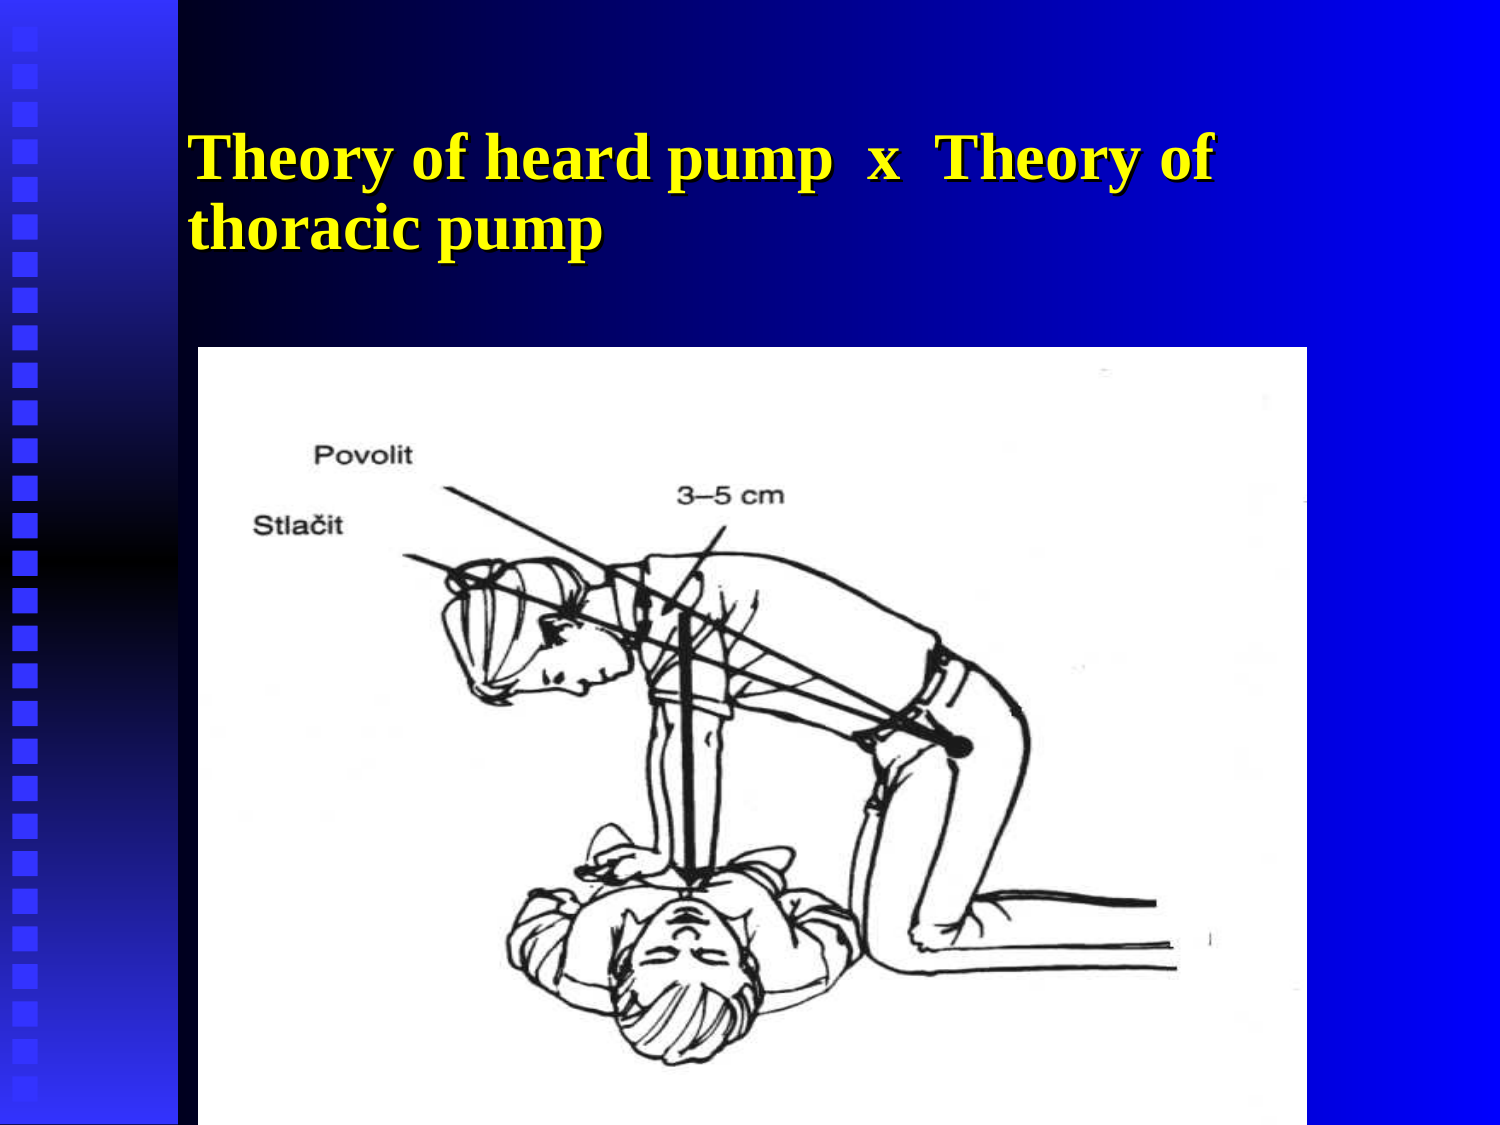

# Theory of heard pump x Theory of thoracic pump